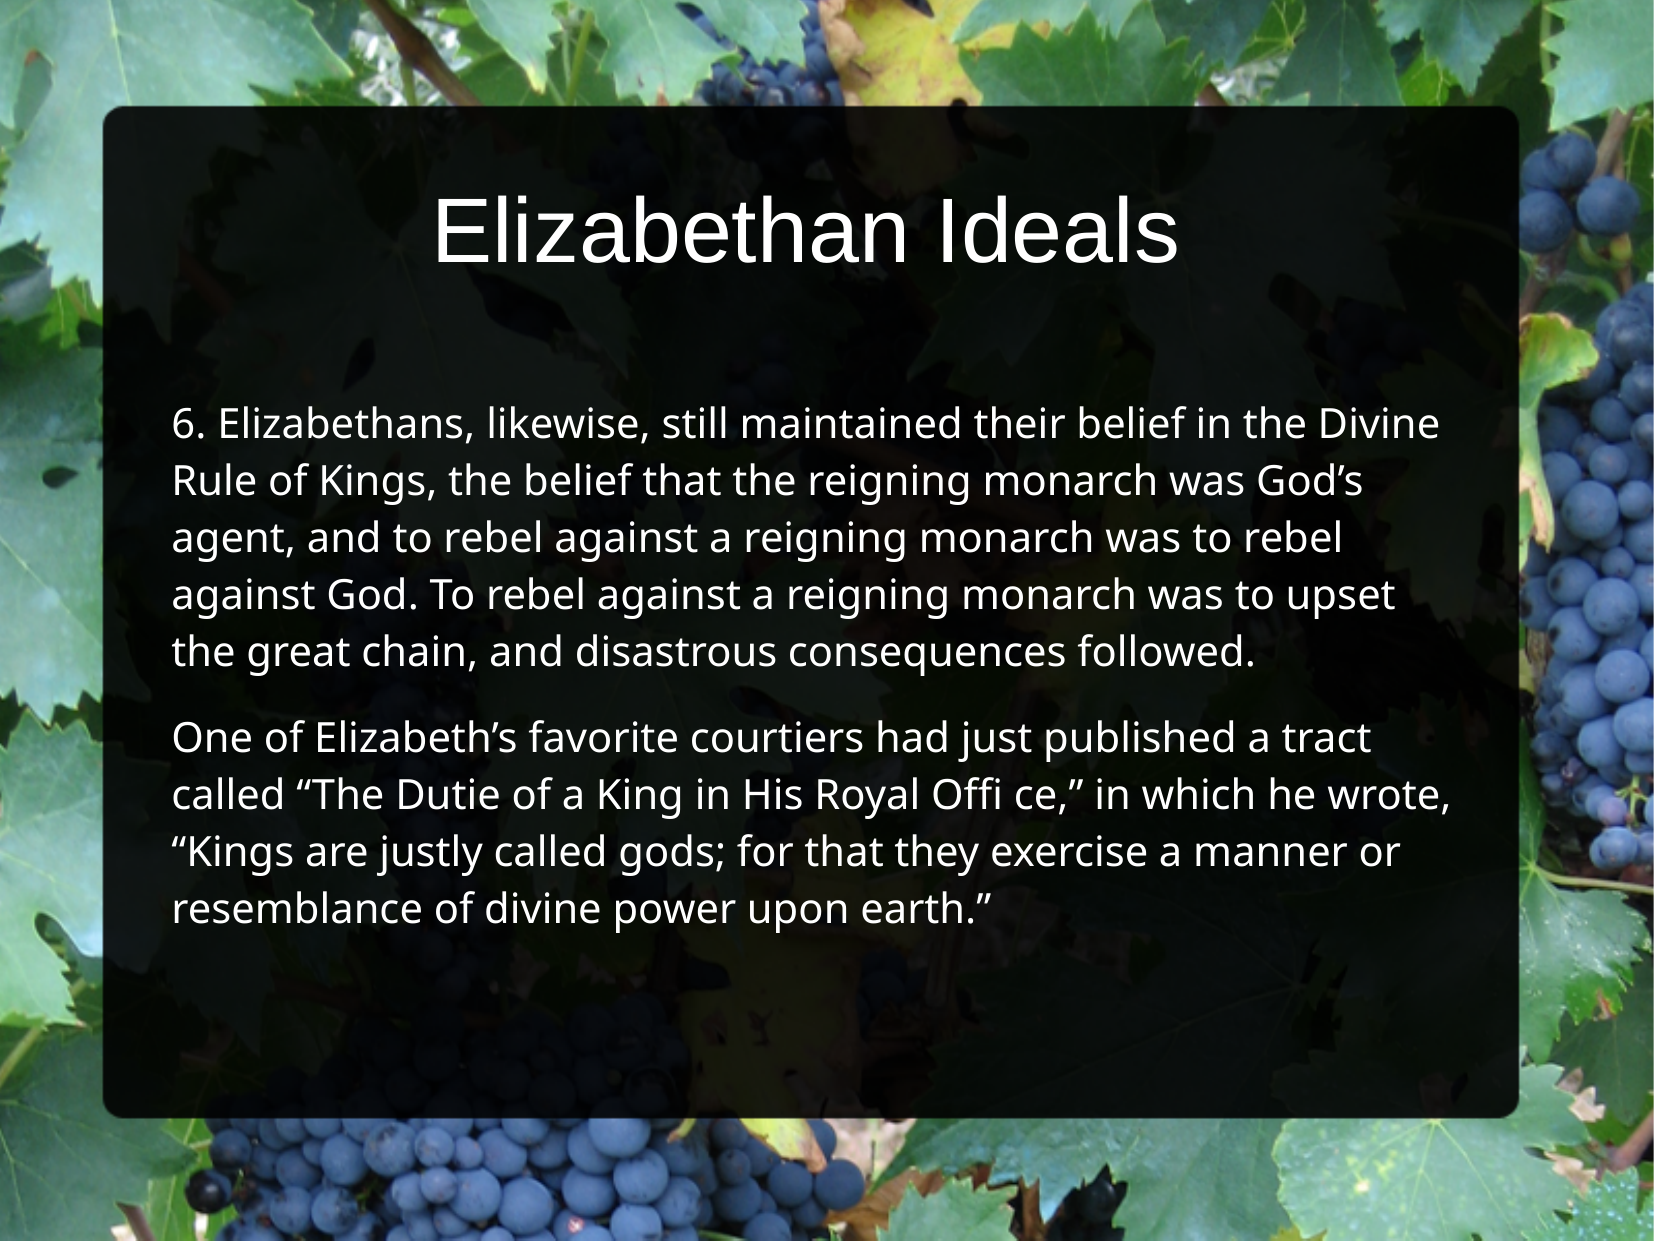

# Elizabethan Ideals
6. Elizabethans, likewise, still maintained their belief in the Divine Rule of Kings, the belief that the reigning monarch was God’s agent, and to rebel against a reigning monarch was to rebel against God. To rebel against a reigning monarch was to upset the great chain, and disastrous consequences followed.
One of Elizabeth’s favorite courtiers had just published a tract called “The Dutie of a King in His Royal Offi ce,” in which he wrote, “Kings are justly called gods; for that they exercise a manner or resemblance of divine power upon earth.”